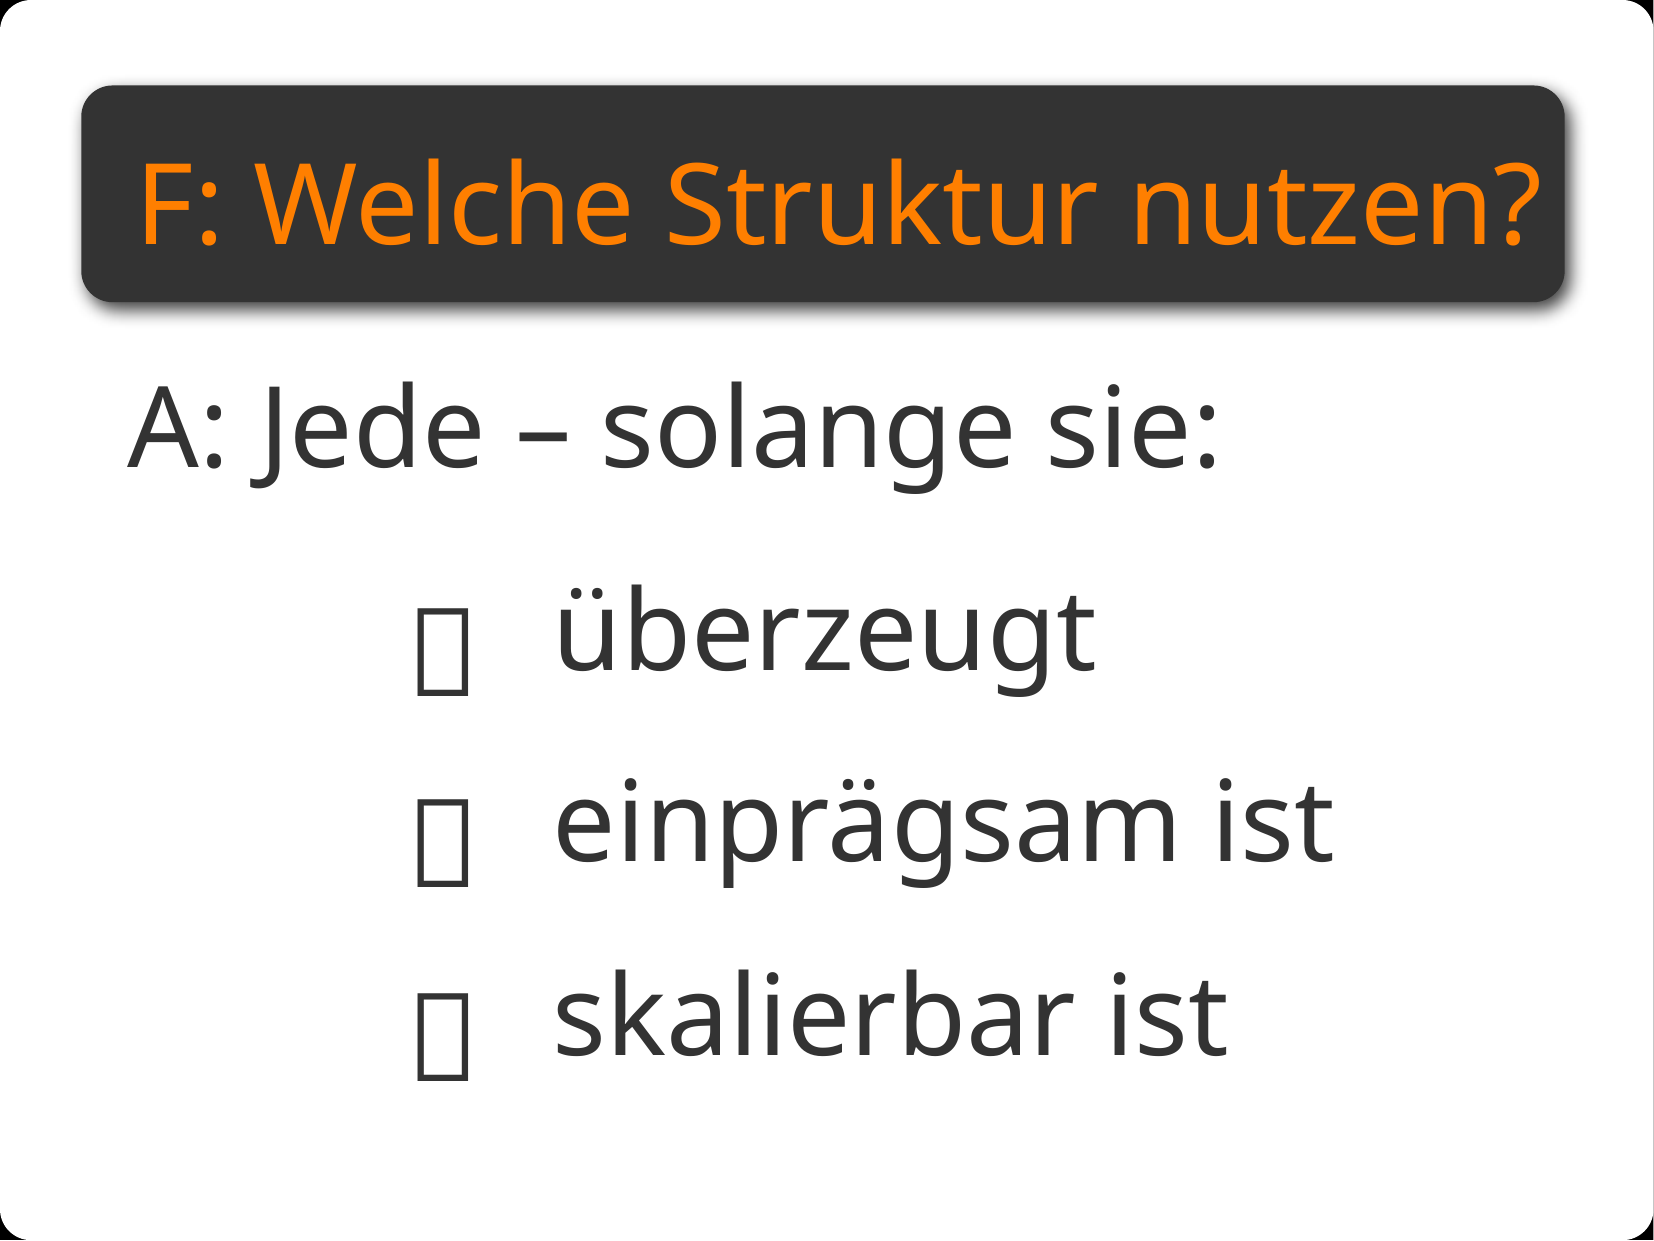

F: Welche Struktur nutzen?
A: Jede – solange sie:
überzeugt

einprägsam ist

skalierbar ist
